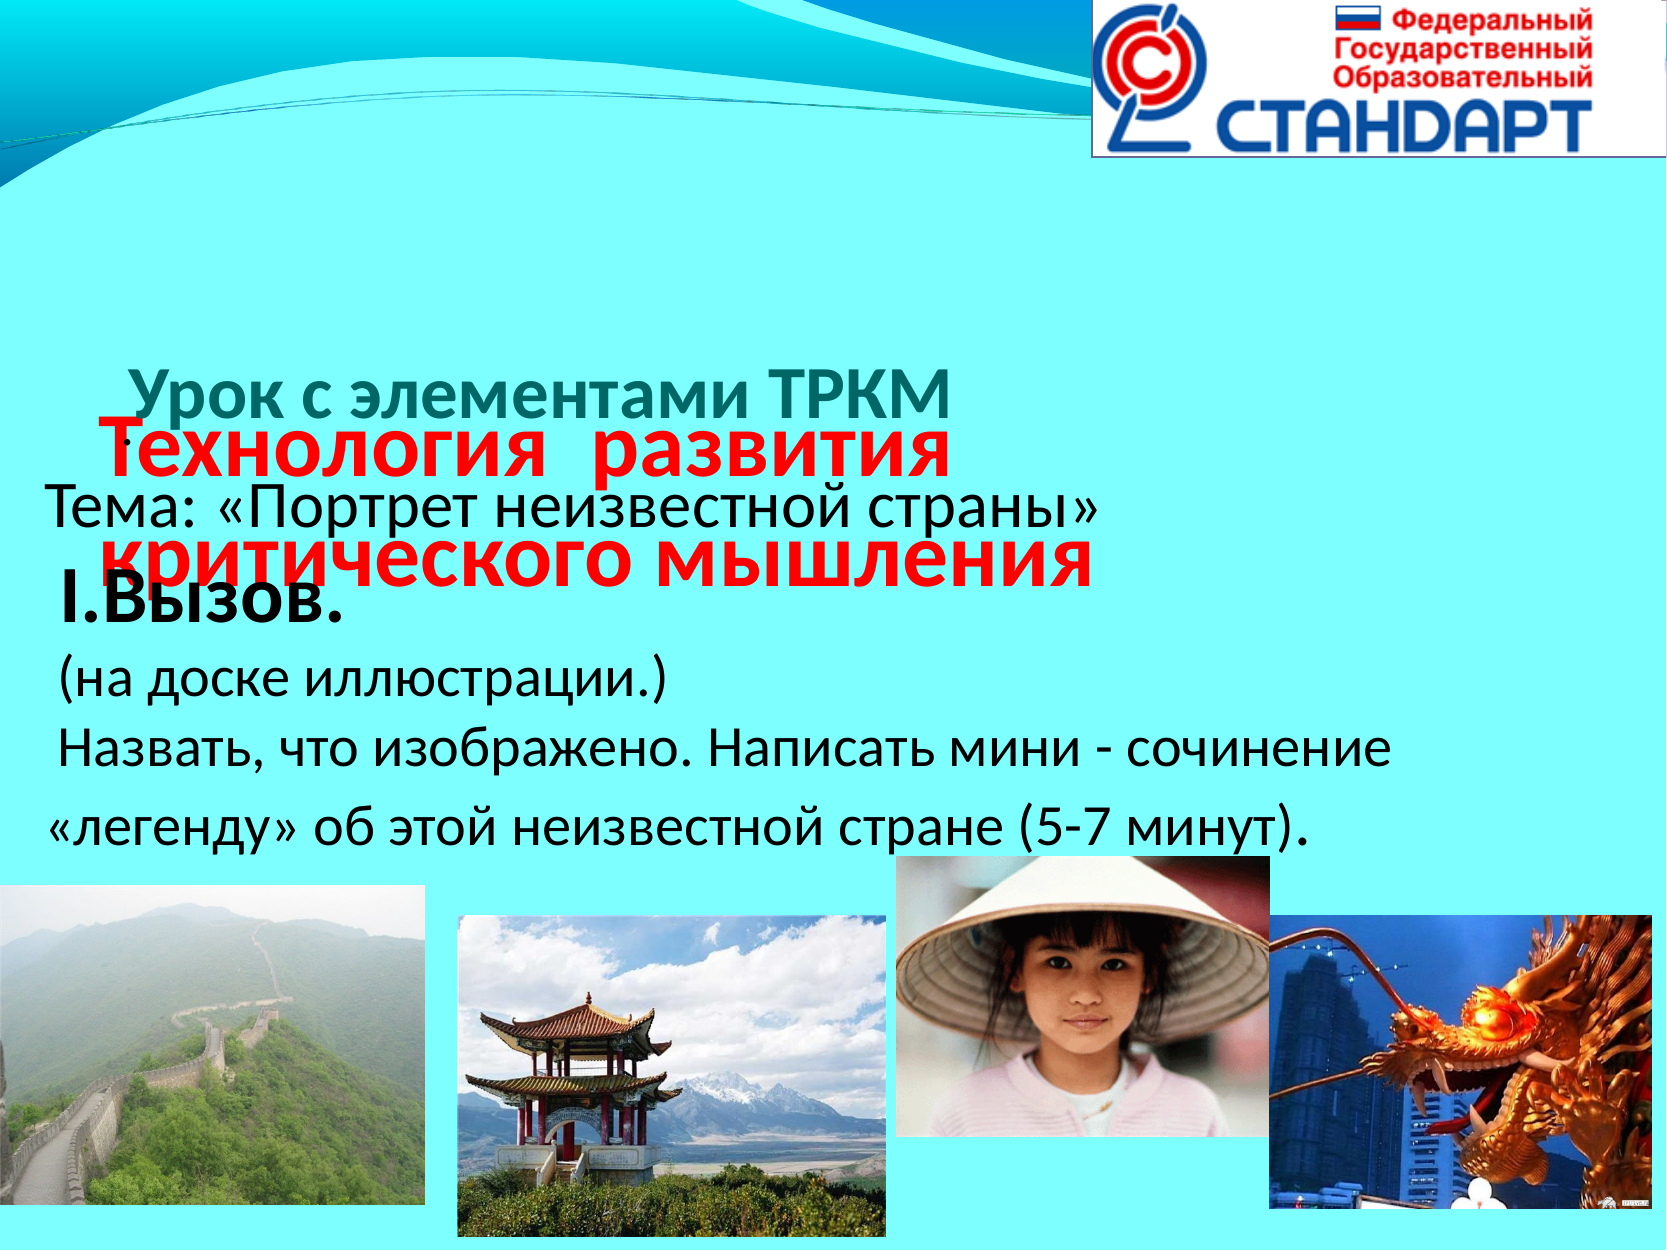

# Технология развития критического мышления
Урок с элементами ТРКМ
.
Тема: «Портрет неизвестной страны»
 I.Вызов.
 (на доске иллюстрации.)
 Назвать, что изображено. Написать мини - сочинение «легенду» об этой неизвестной стране (5-7 минут).